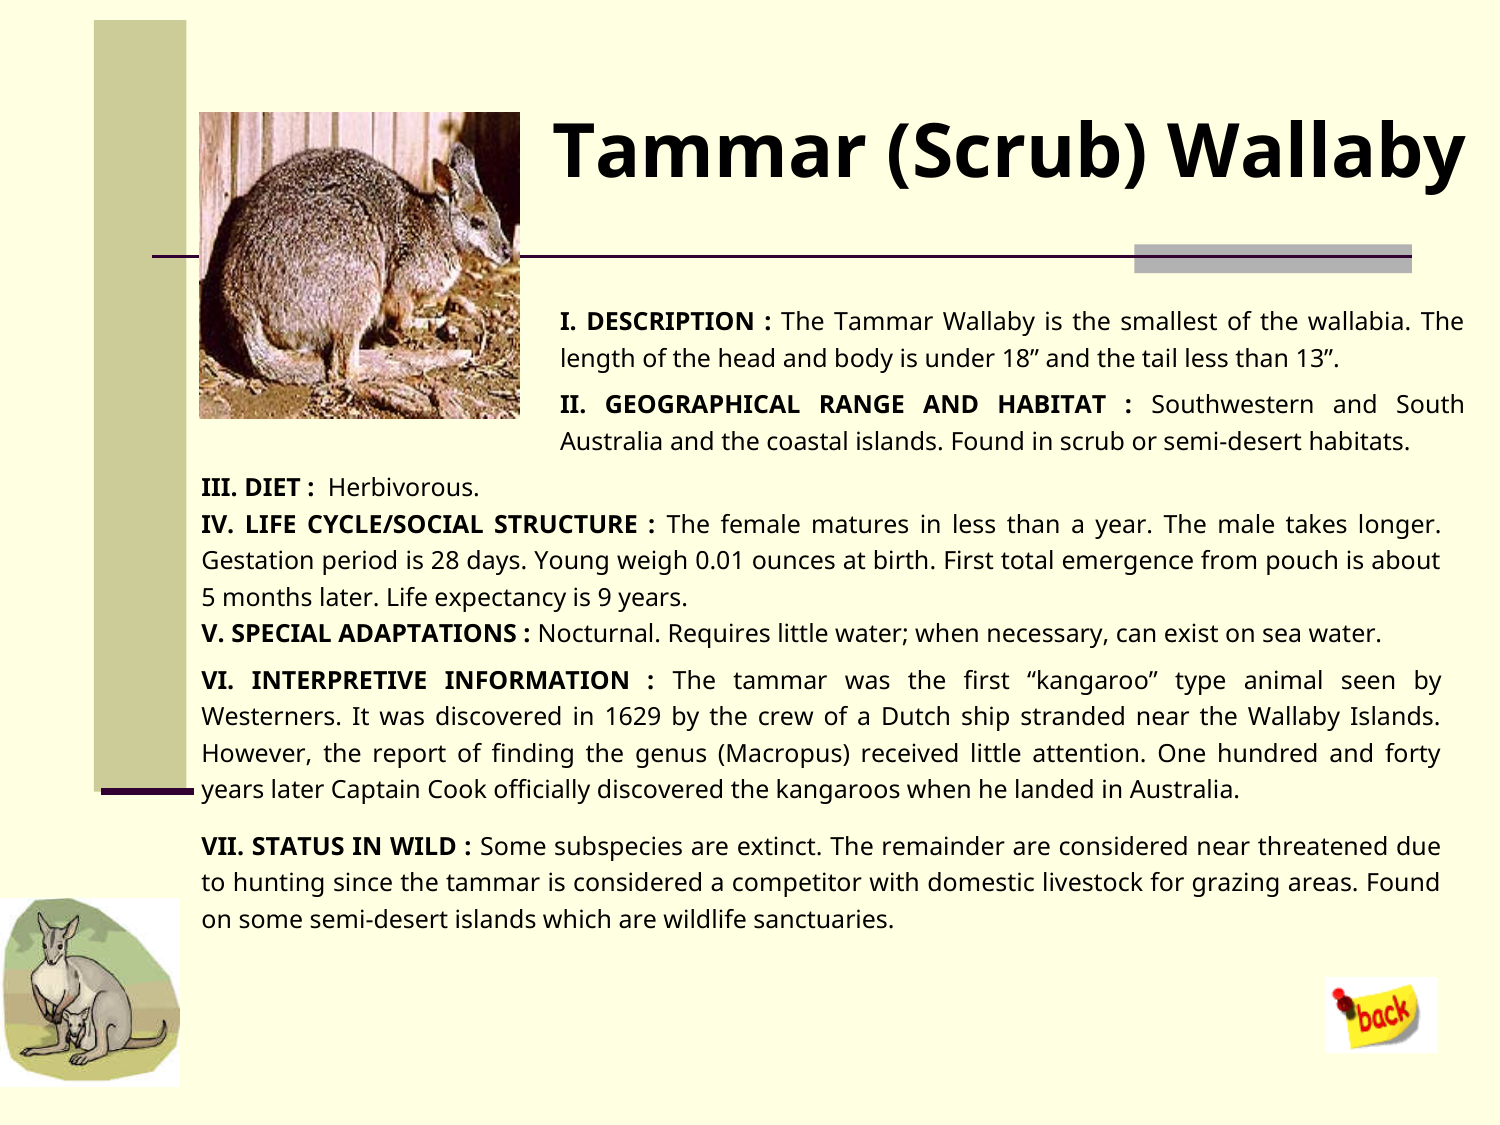

Tammar (Scrub) Wallaby
I. DESCRIPTION : The Tammar Wallaby is the smallest of the wallabia. The length of the head and body is under 18” and the tail less than 13”.
II. GEOGRAPHICAL RANGE AND HABITAT : Southwestern and South Australia and the coastal islands. Found in scrub or semi-desert habitats.
III. DIET : Herbivorous.
IV. LIFE CYCLE/SOCIAL STRUCTURE : The female matures in less than a year. The male takes longer. Gestation period is 28 days. Young weigh 0.01 ounces at birth. First total emergence from pouch is about 5 months later. Life expectancy is 9 years.
V. SPECIAL ADAPTATIONS : Nocturnal. Requires little water; when necessary, can exist on sea water.
VI. INTERPRETIVE INFORMATION : The tammar was the first “kangaroo” type animal seen by Westerners. It was discovered in 1629 by the crew of a Dutch ship stranded near the Wallaby Islands. However, the report of finding the genus (Macropus) received little attention. One hundred and forty years later Captain Cook officially discovered the kangaroos when he landed in Australia.
VII. STATUS IN WILD : Some subspecies are extinct. The remainder are considered near threatened due to hunting since the tammar is considered a competitor with domestic livestock for grazing areas. Found on some semi-desert islands which are wildlife sanctuaries.